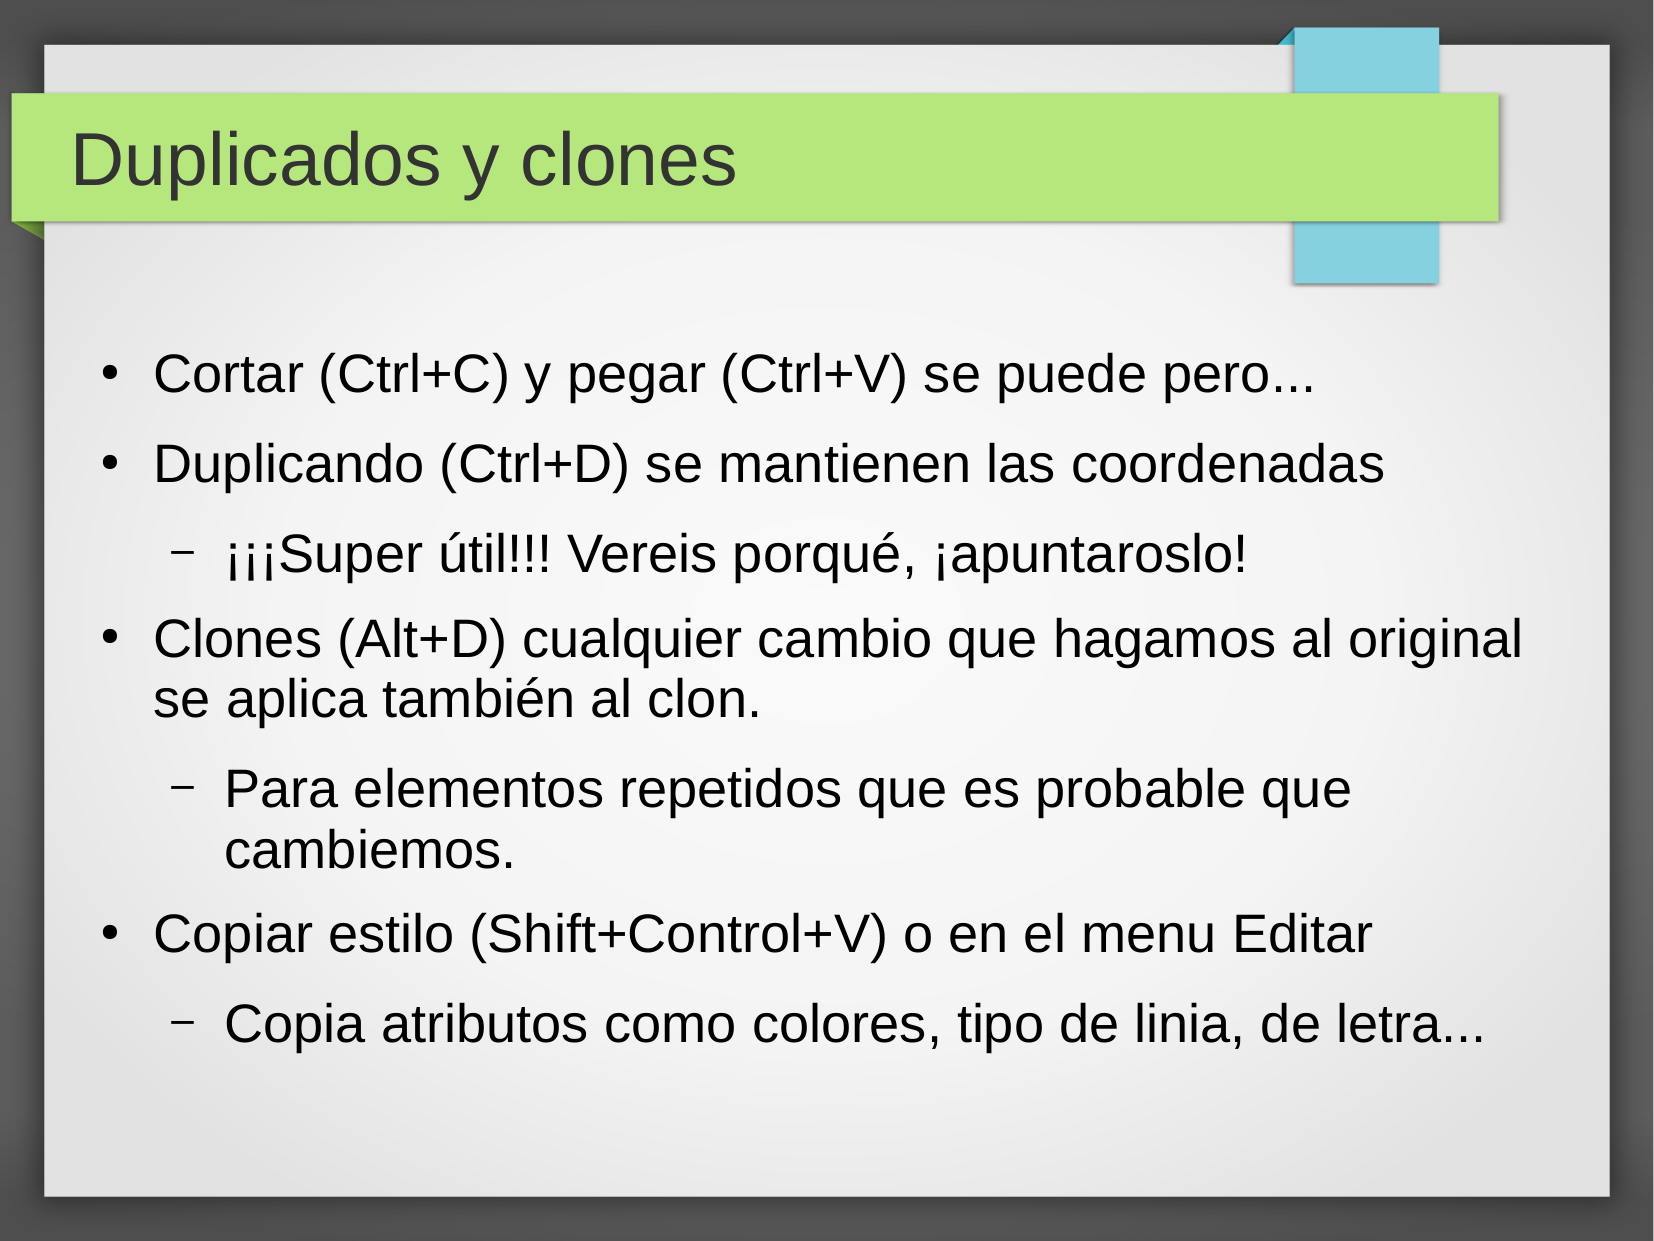

# Duplicados y clones
Cortar (Ctrl+C) y pegar (Ctrl+V) se puede pero...
Duplicando (Ctrl+D) se mantienen las coordenadas
¡¡¡Super útil!!! Vereis porqué, ¡apuntaroslo!
Clones (Alt+D) cualquier cambio que hagamos al original se aplica también al clon.
Para elementos repetidos que es probable que cambiemos.
Copiar estilo (Shift+Control+V) o en el menu Editar
Copia atributos como colores, tipo de linia, de letra...